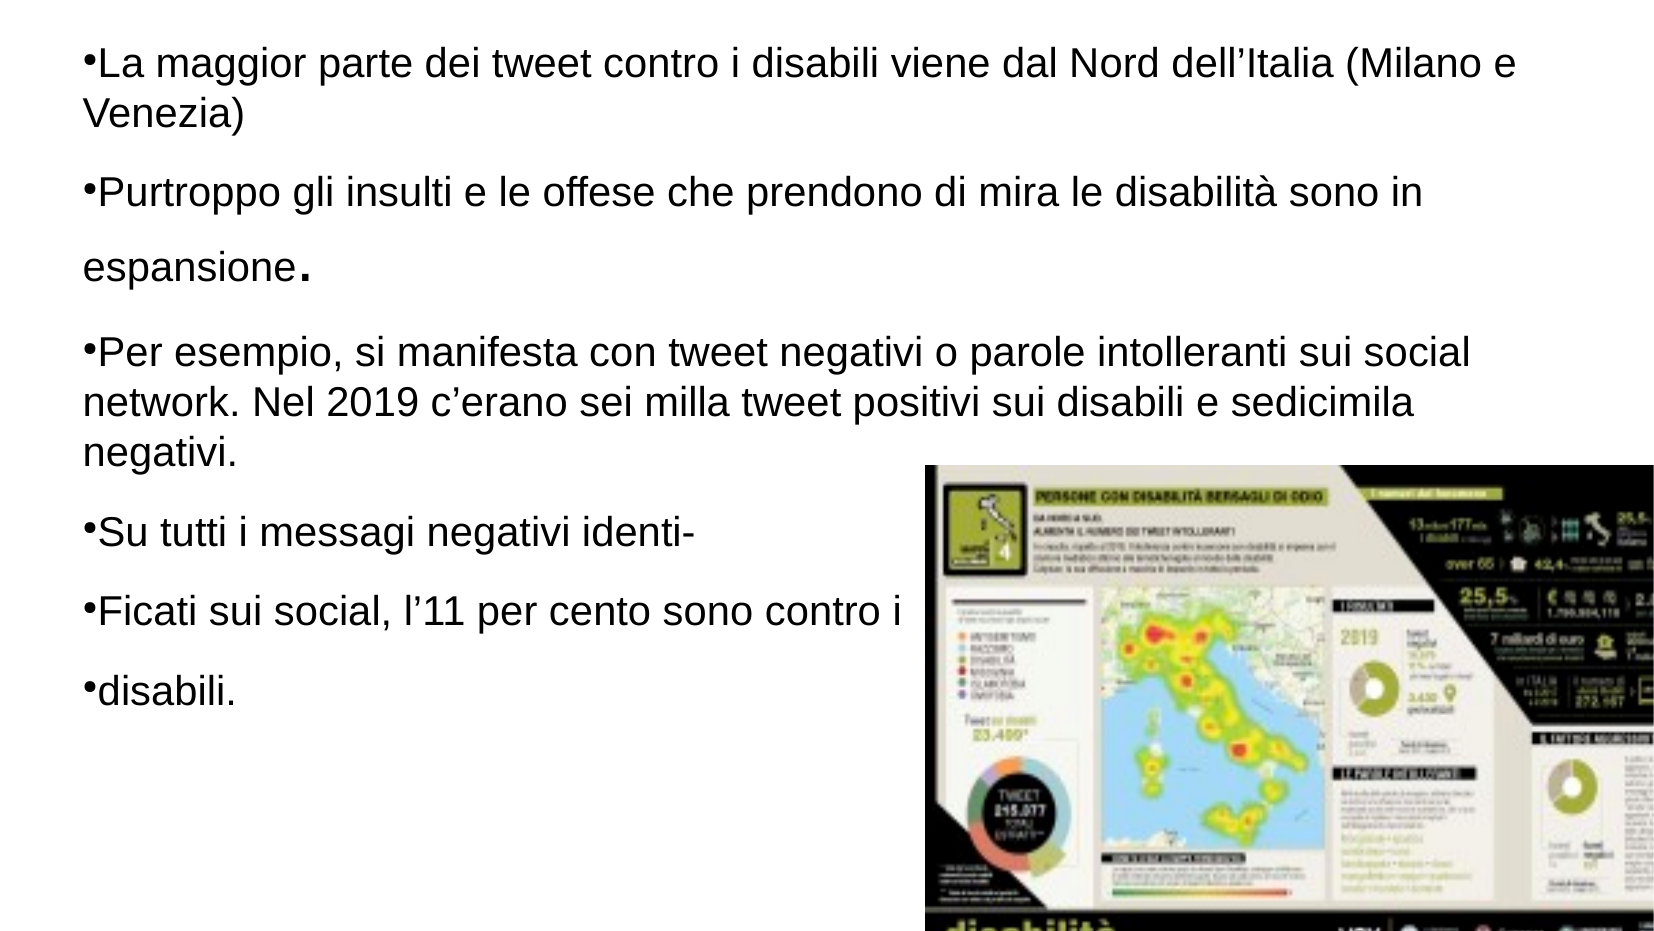

# La maggior parte dei tweet contro i disabili viene dal Nord dell’Italia (Milano e Venezia)
Purtroppo gli insulti e le offese che prendono di mira le disabilità sono in espansione.
Per esempio, si manifesta con tweet negativi o parole intolleranti sui social network. Nel 2019 c’erano sei milla tweet positivi sui disabili e sedicimila negativi.
Su tutti i messagi negativi identi-
Ficati sui social, l’11 per cento sono contro i
disabili.